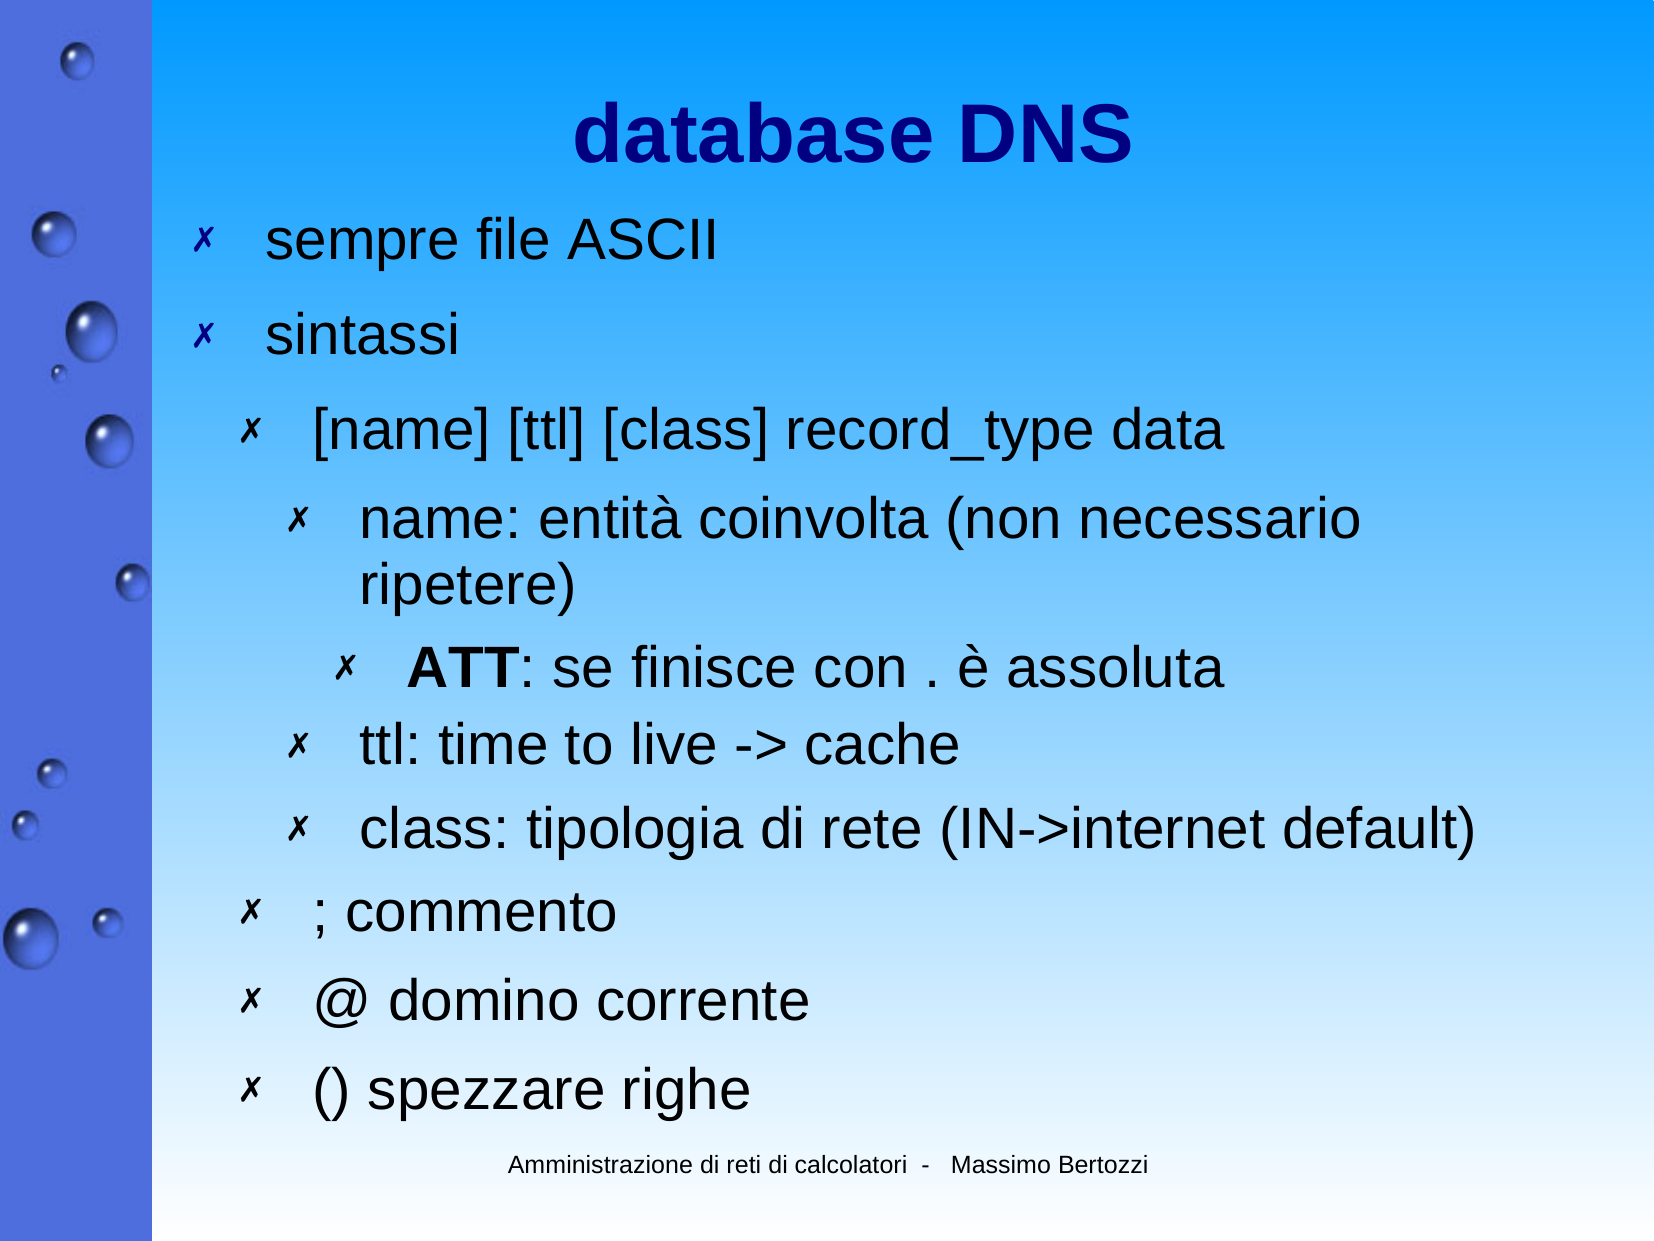

# database DNS
sempre file ASCII
sintassi
[name] [ttl] [class] record_type data
name: entità coinvolta (non necessario ripetere)
ATT: se finisce con . è assoluta
ttl: time to live -> cache
class: tipologia di rete (IN->internet default)
; commento
@ domino corrente
() spezzare righe